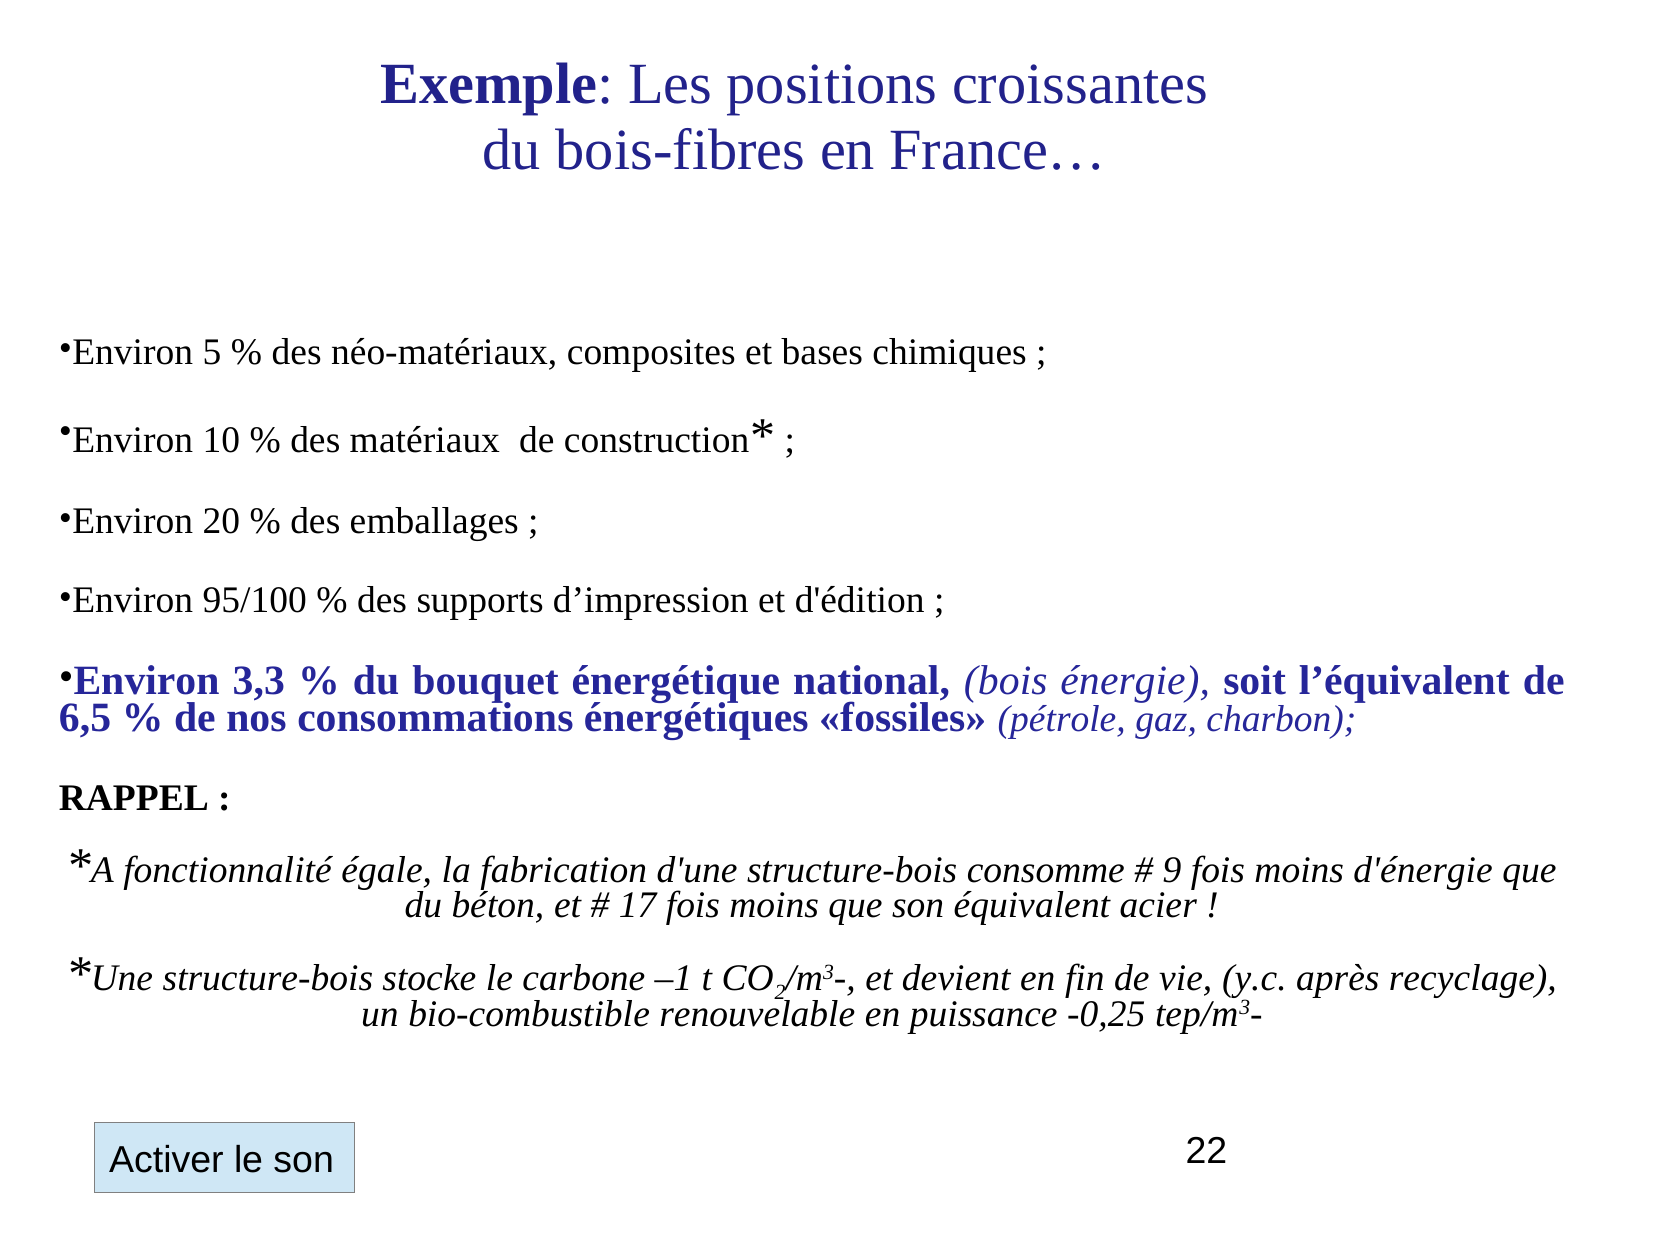

# Exemple: Les positions croissantes du bois-fibres en France…
Environ 5 % des néo-matériaux, composites et bases chimiques ;
Environ 10 % des matériaux de construction* ;
Environ 20 % des emballages ;
Environ 95/100 % des supports d’impression et d'édition ;
Environ 3,3 % du bouquet énergétique national, (bois énergie), soit l’équivalent de 6,5 % de nos consommations énergétiques «fossiles» (pétrole, gaz, charbon);
RAPPEL :
*A fonctionnalité égale, la fabrication d'une structure-bois consomme # 9 fois moins d'énergie que du béton, et # 17 fois moins que son équivalent acier !
*Une structure-bois stocke le carbone –1 t CO2/m3-, et devient en fin de vie, (y.c. après recyclage), un bio-combustible renouvelable en puissance -0,25 tep/m3-
Activer le son